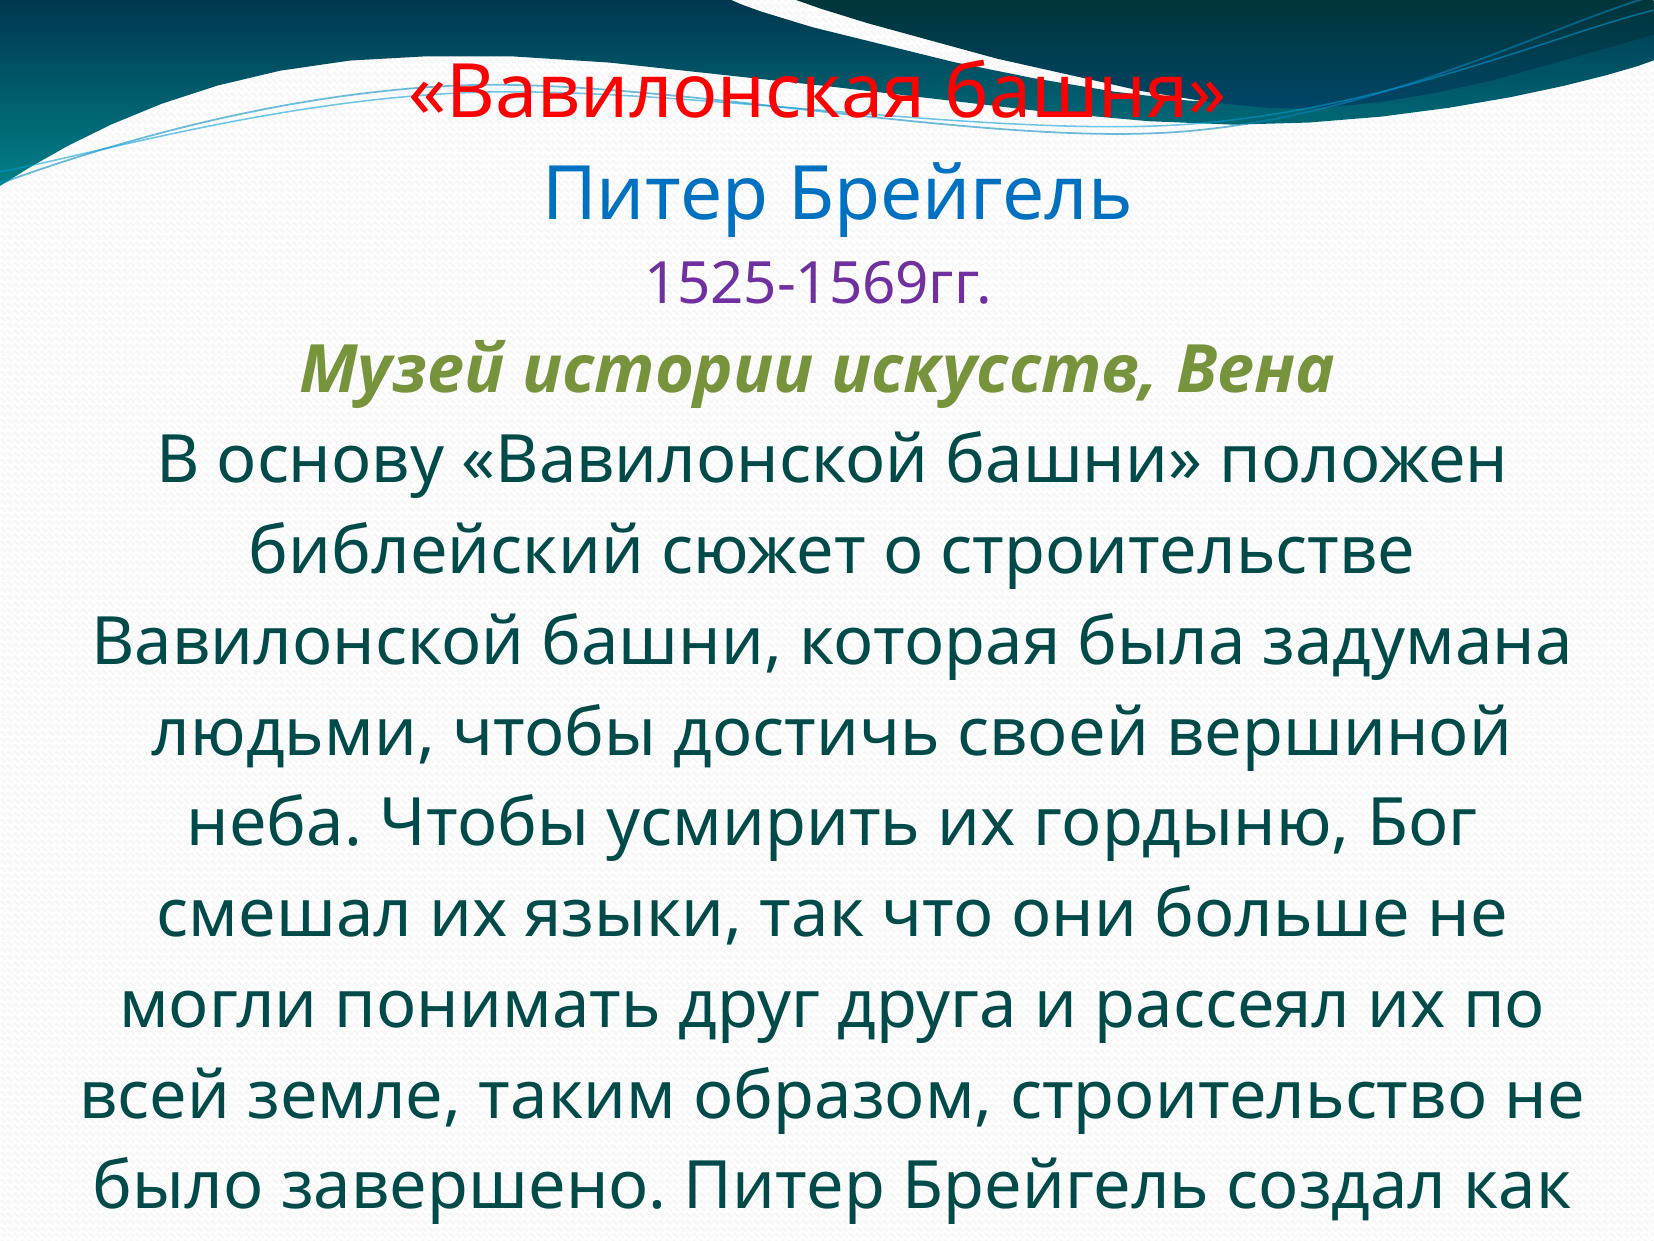

«Вавилонская башня»
 Питер Брейгель
1525-1569гг.
Музей истории искусств, Вена
В основу «Вавилонской башни» положен библейский сюжет о строительстве Вавилонской башни, которая была задумана людьми, чтобы достичь своей вершиной неба. Чтобы усмирить их гордыню, Бог смешал их языки, так что они больше не могли понимать друг друга и рассеял их по всей земле, таким образом, строительство не было завершено. Питер Брейгель создал как минимум две картины на этот сюжет. Мораль его «Вавилонских башен» — бренность всего земного и тщетность стремлений смертных сравниться с Господом.